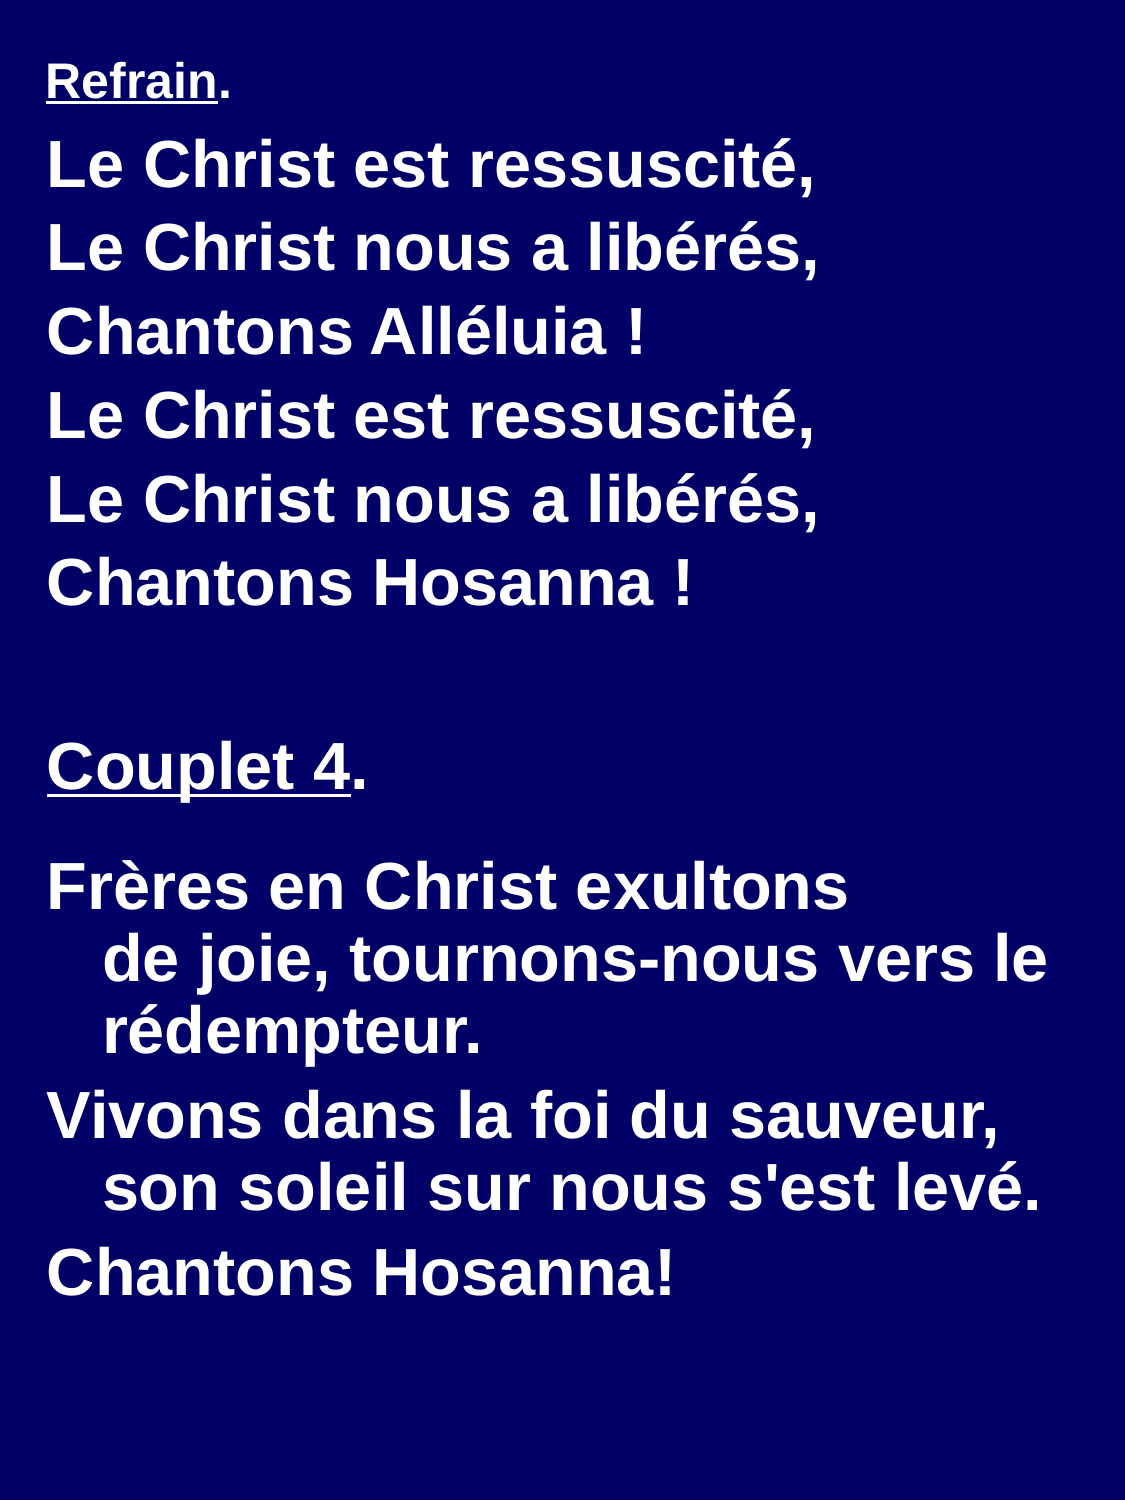

Refrain.
Le Christ est ressuscité,
Le Christ nous a libérés,
Chantons Alléluia !
Le Christ est ressuscité,
Le Christ nous a libérés,
Chantons Hosanna !
Couplet 4.
Frères en Christ exultons
de joie, tournons-nous vers le rédempteur.
Vivons dans la foi du sauveur, son soleil sur nous s'est levé.
Chantons Hosanna!